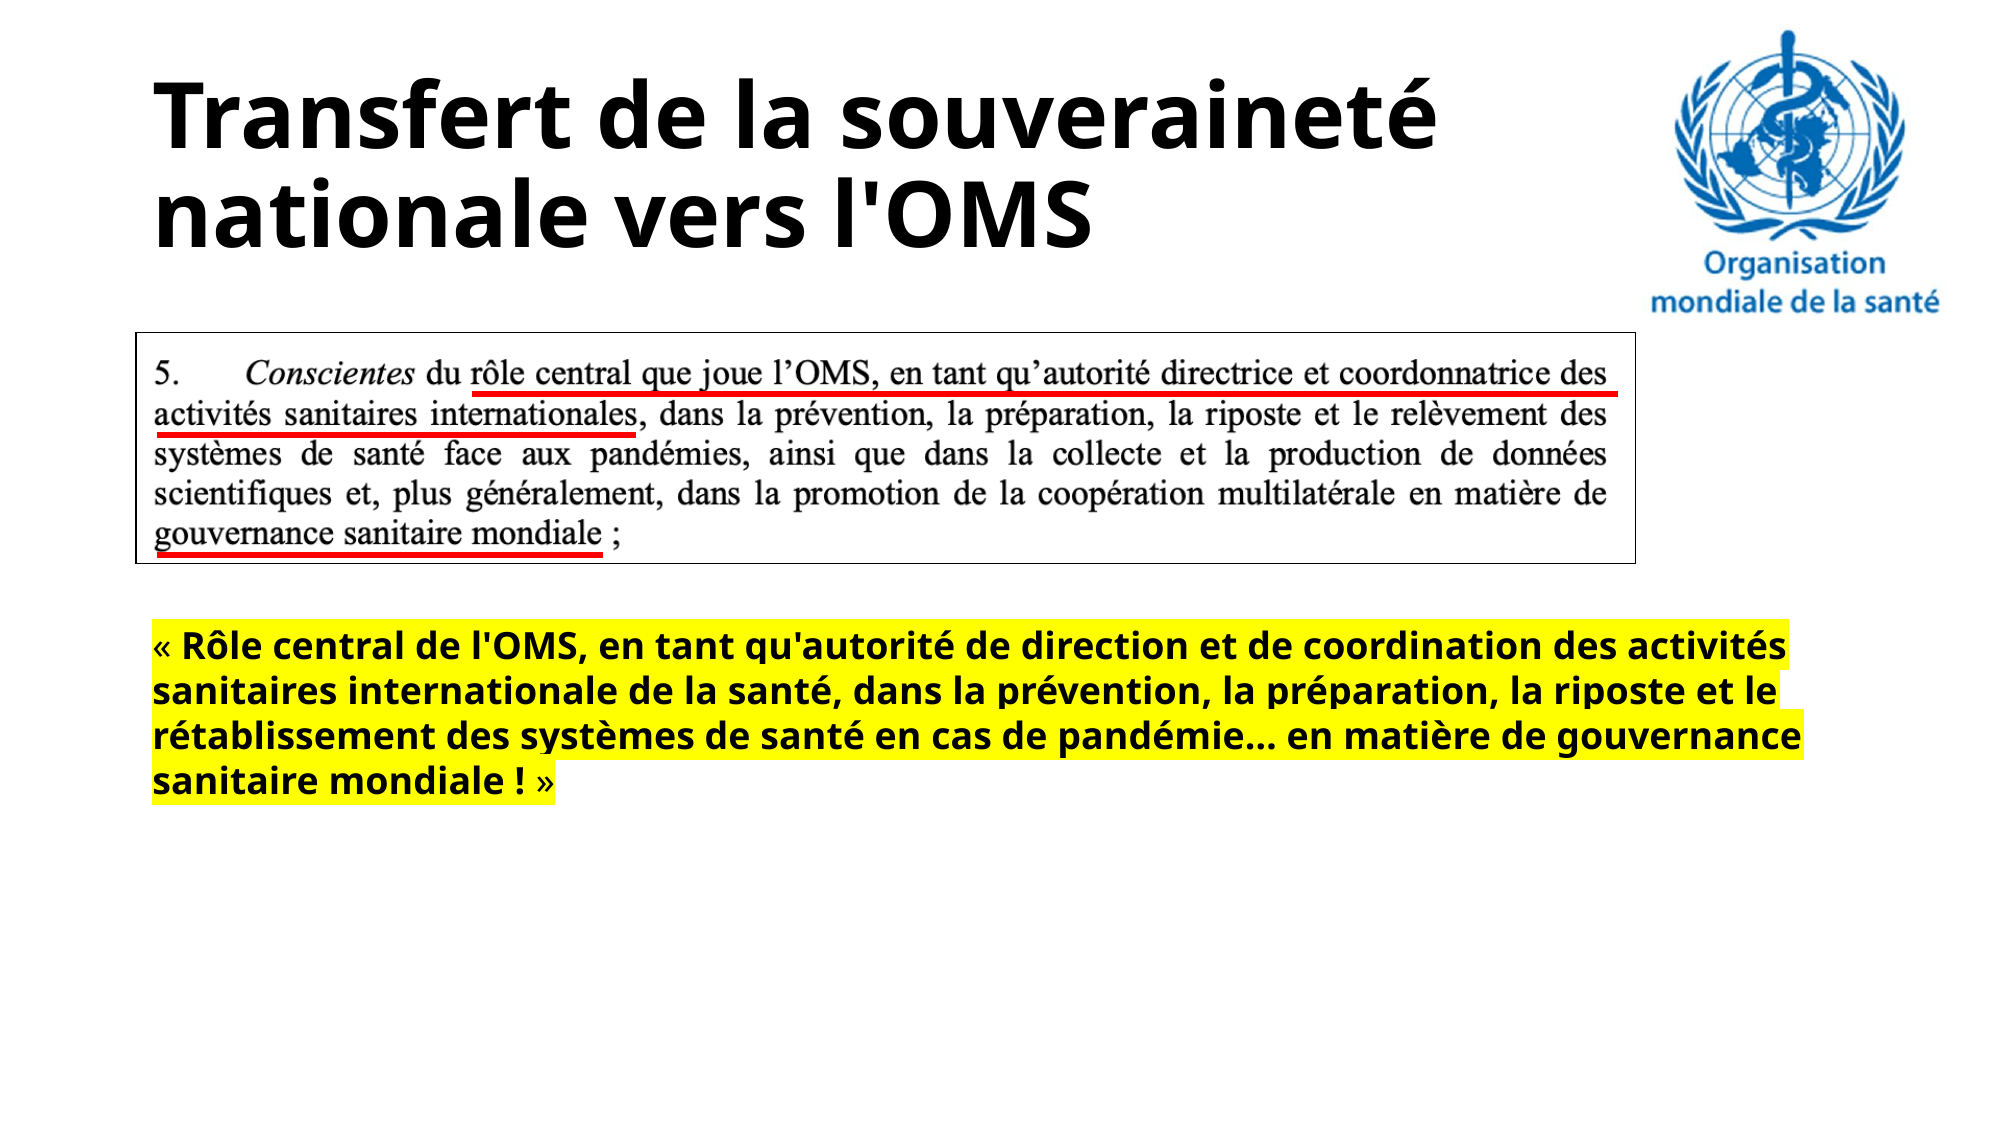

# Transfert de la souveraineté nationale vers l'OMS
« Rôle central de l'OMS, en tant qu'autorité de direction et de coordination des activités sanitaires internationale de la santé, dans la prévention, la préparation, la riposte et le rétablissement des systèmes de santé en cas de pandémie… en matière de gouvernance sanitaire mondiale ! »